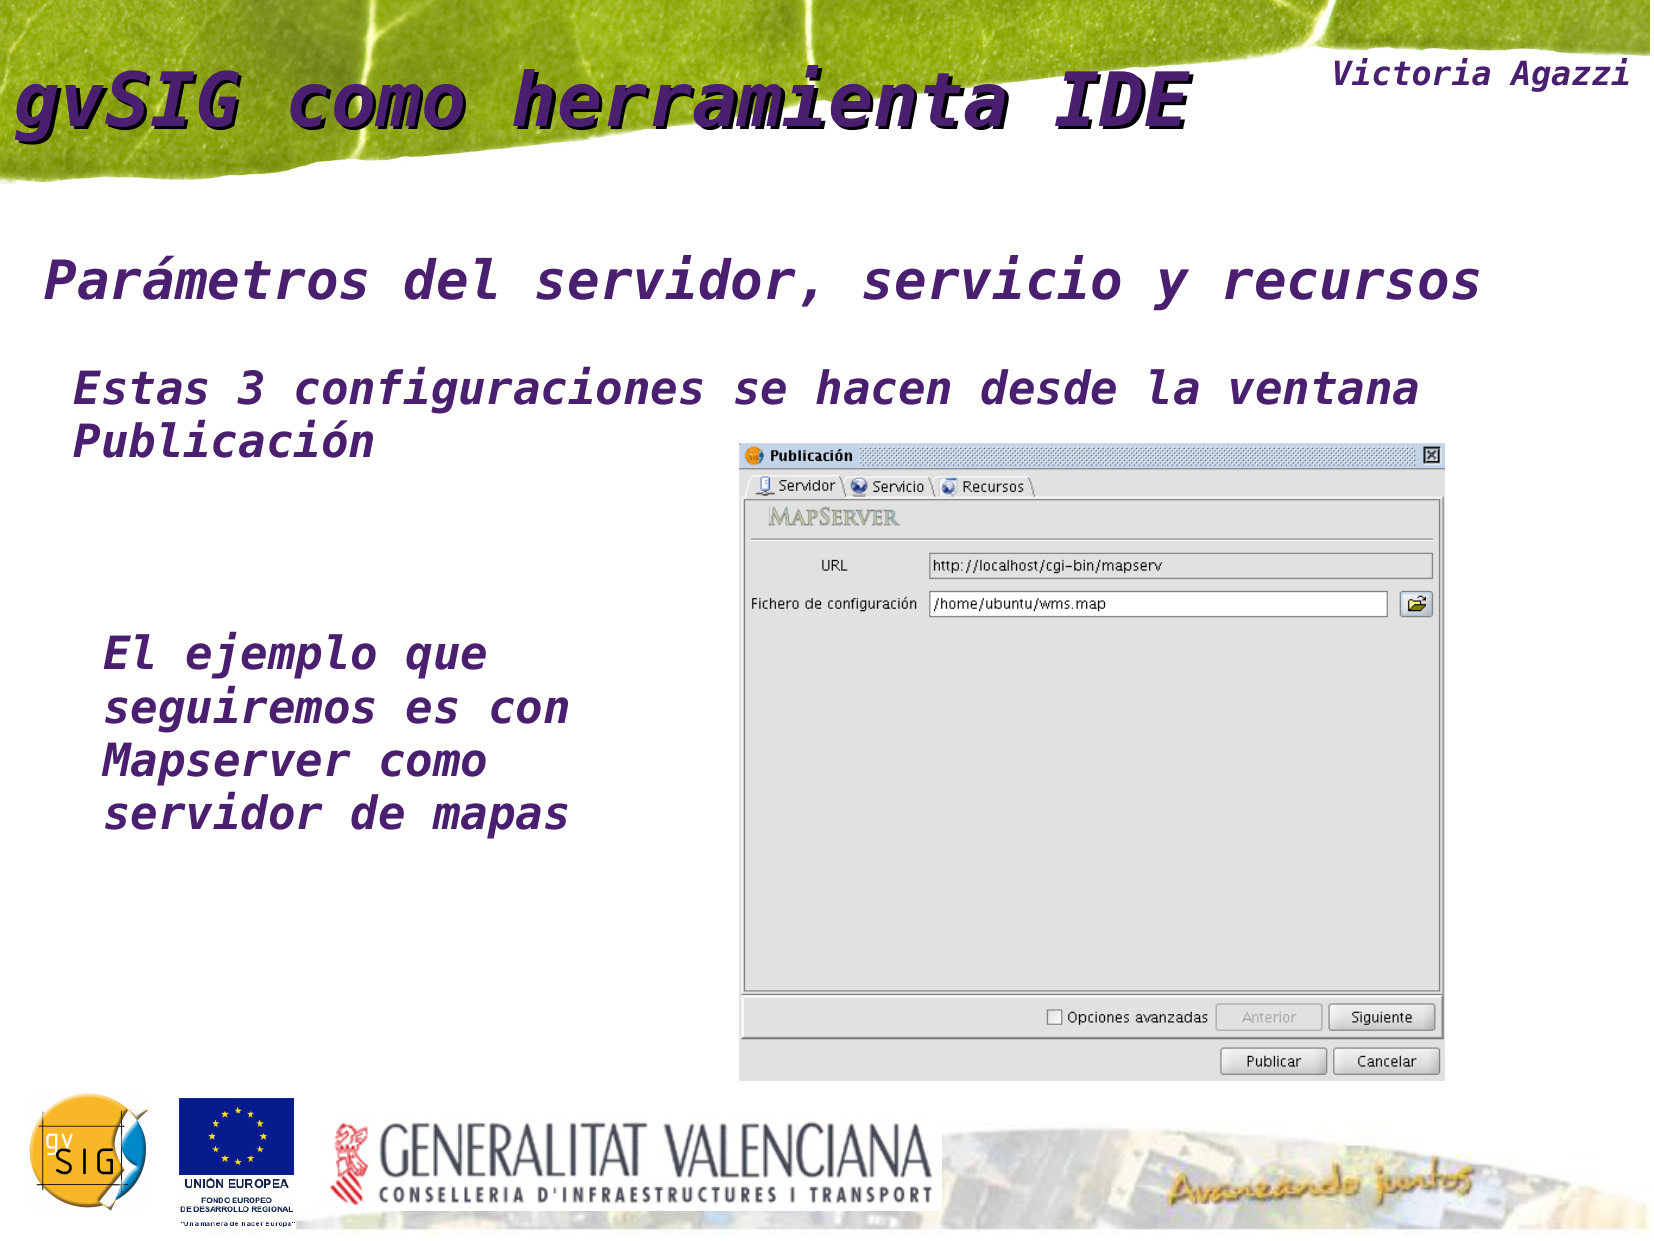

gvSIG como herramienta IDE
Victoria Agazzi
Parámetros del servidor, servicio y recursos
Estas 3 configuraciones se hacen desde la ventana Publicación
El ejemplo que seguiremos es con Mapserver como servidor de mapas